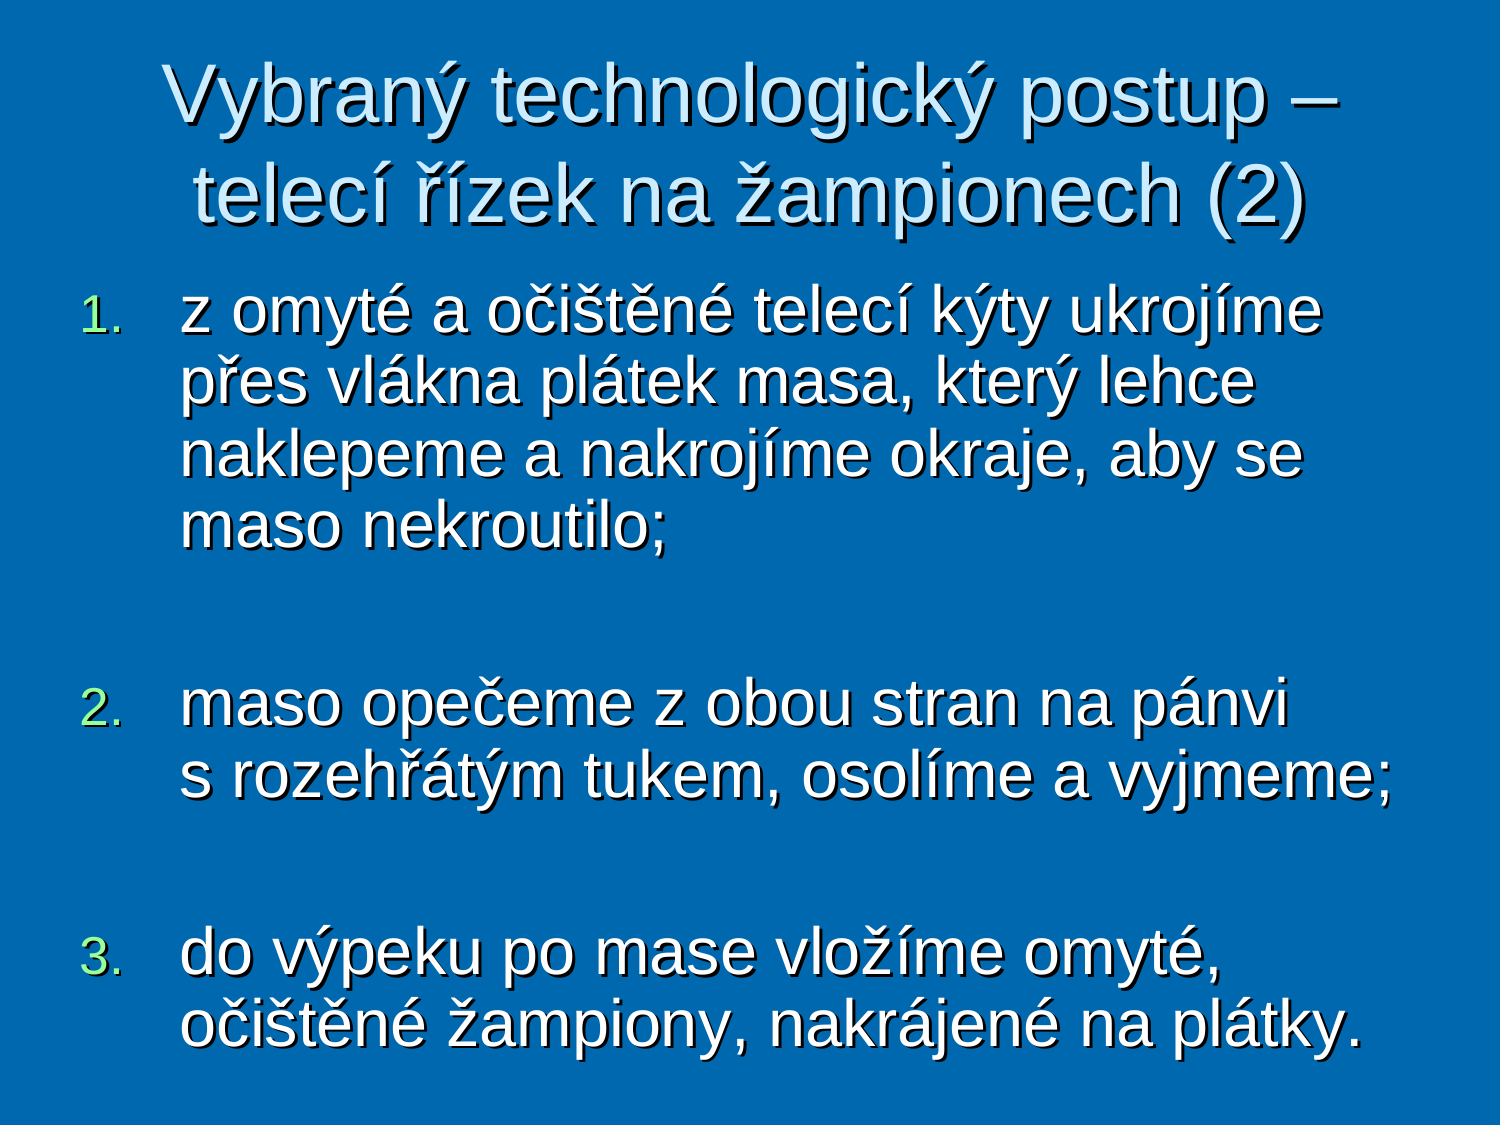

# Vybraný technologický postup – telecí řízek na žampionech (2)
z omyté a očištěné telecí kýty ukrojíme přes vlákna plátek masa, který lehce naklepeme a nakrojíme okraje, aby se maso nekroutilo;
maso opečeme z obou stran na pánvi s rozehřátým tukem, osolíme a vyjmeme;
do výpeku po mase vložíme omyté, očištěné žampiony, nakrájené na plátky.